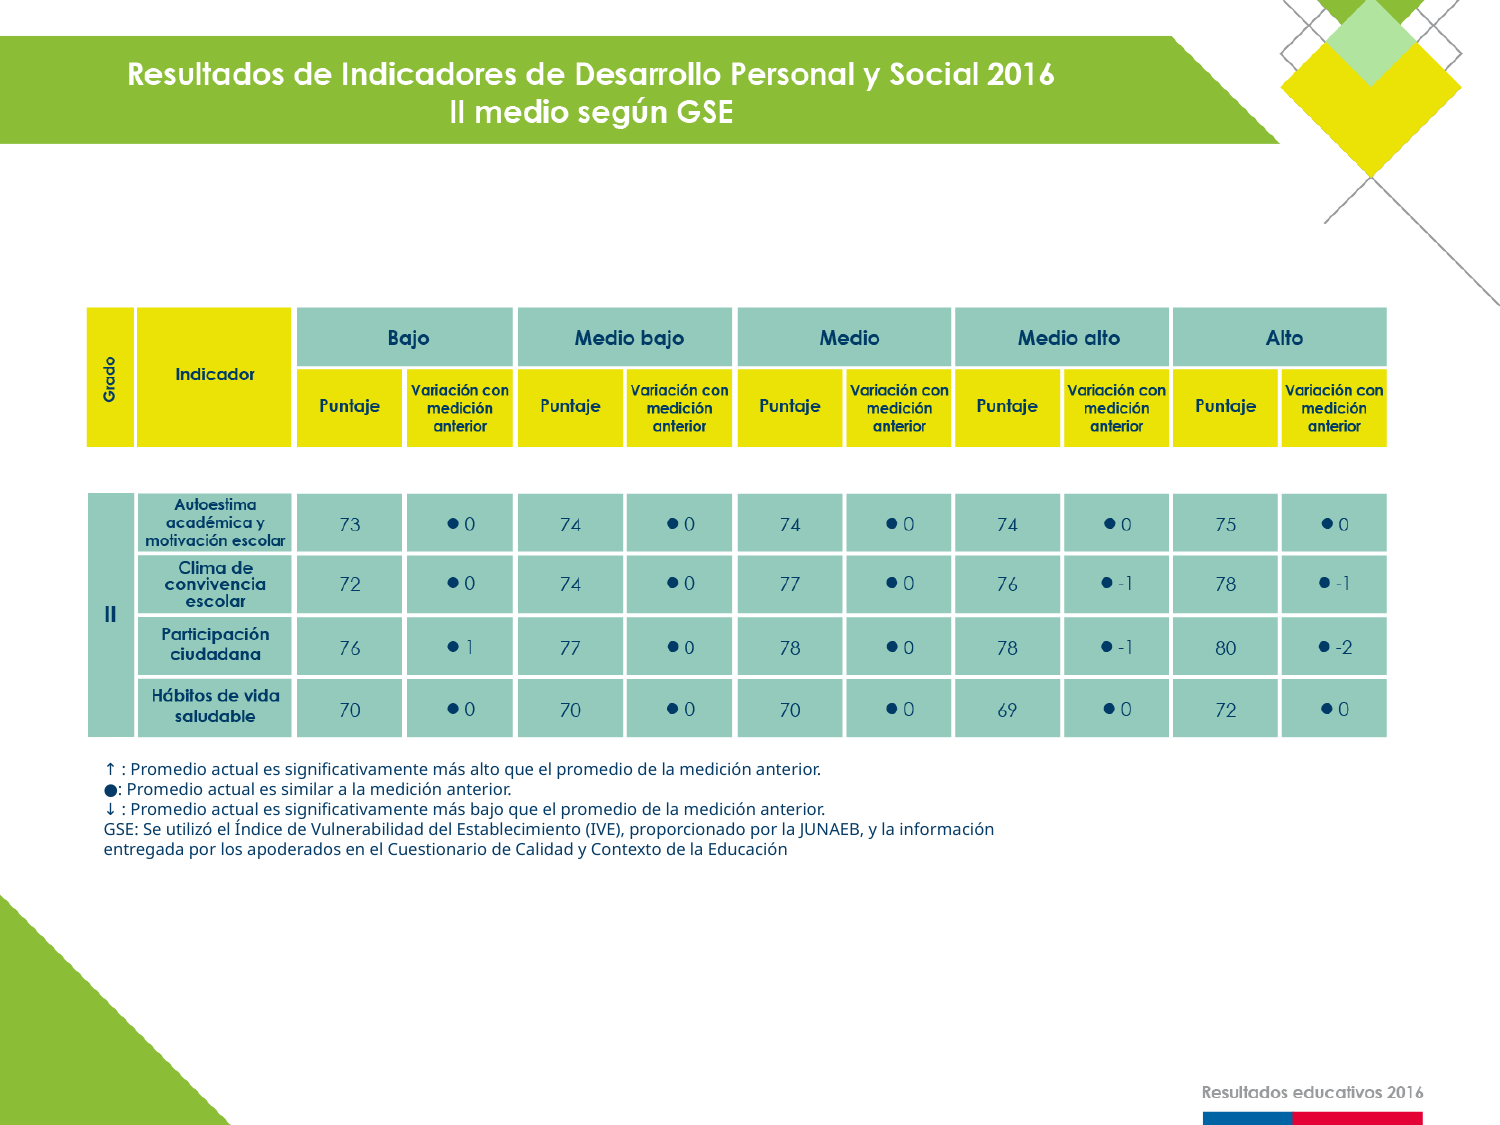

↑ : Promedio actual es significativamente más alto que el promedio de la medición anterior.
●: Promedio actual es similar a la medición anterior.
↓ : Promedio actual es significativamente más bajo que el promedio de la medición anterior.
GSE: Se utilizó el Índice de Vulnerabilidad del Establecimiento (IVE), proporcionado por la JUNAEB, y la información
entregada por los apoderados en el Cuestionario de Calidad y Contexto de la Educación